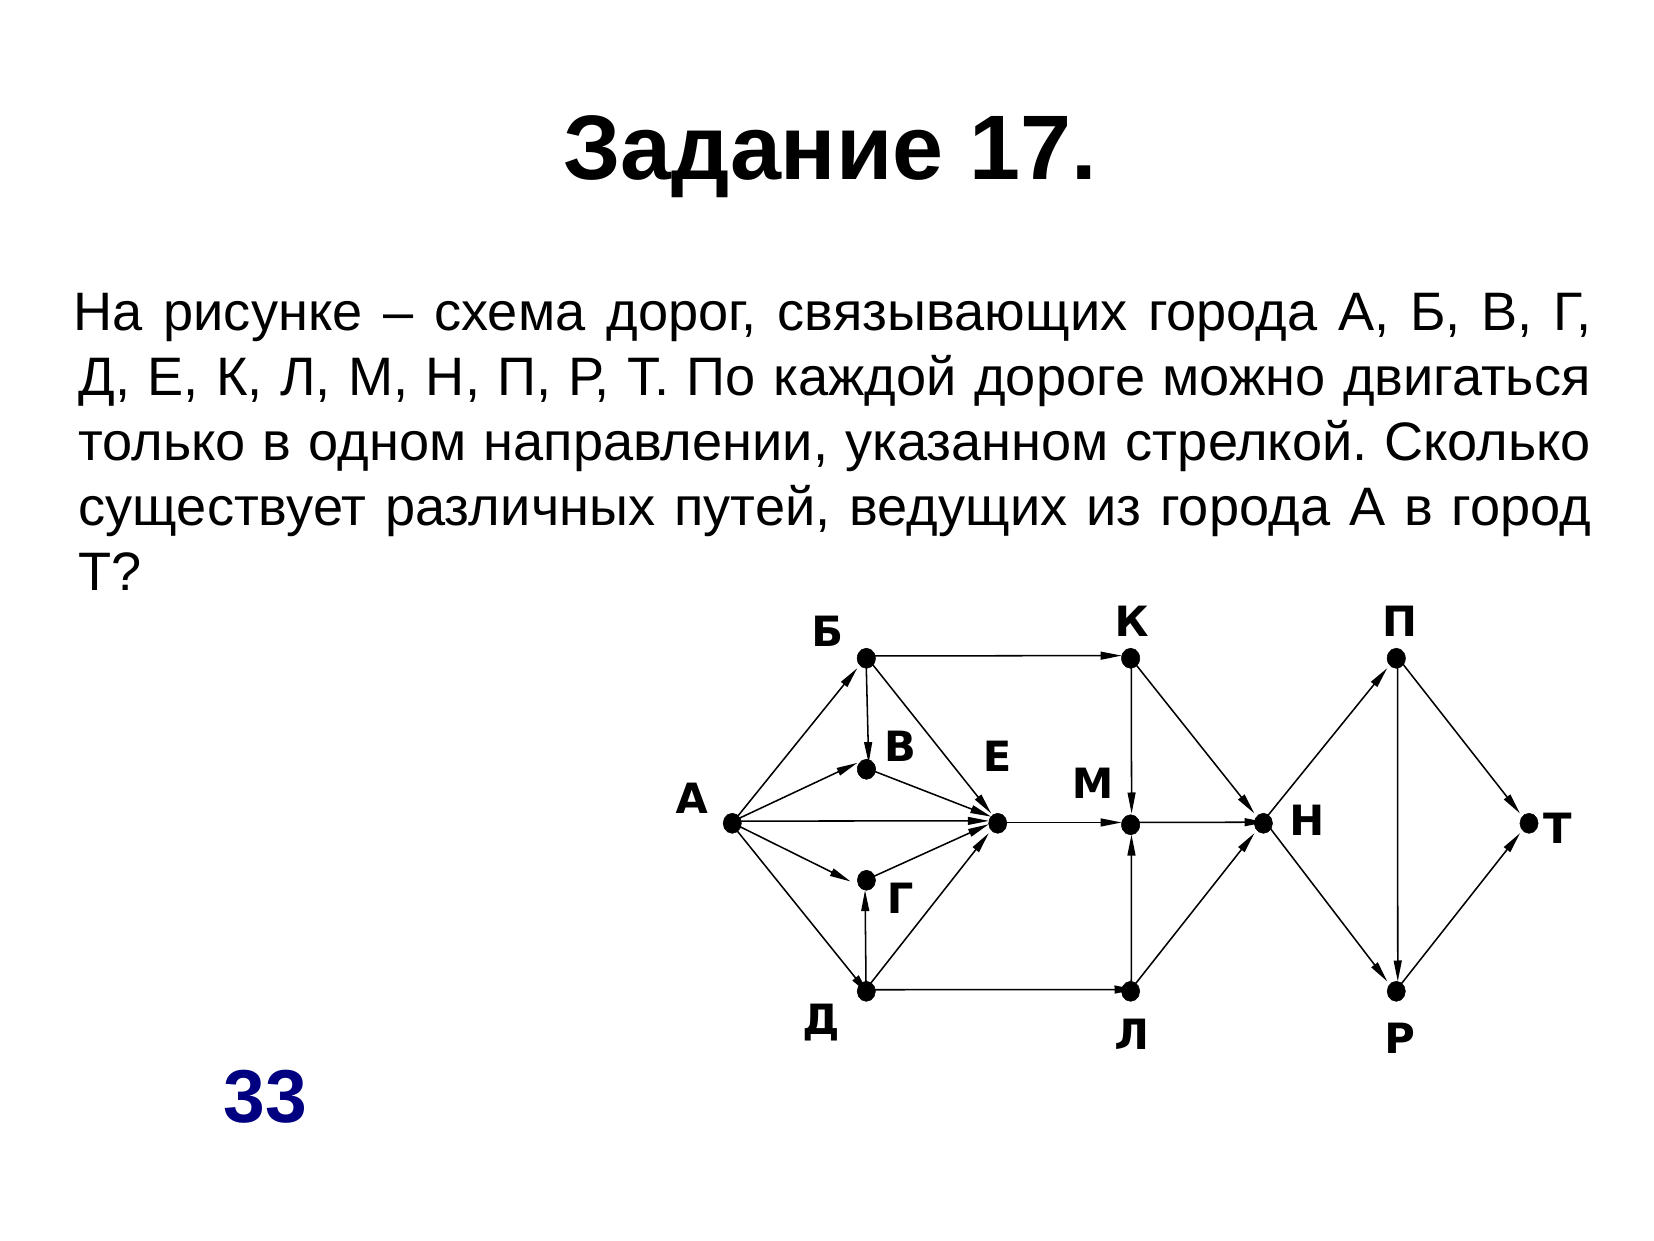

# Задание 17.
На рисунке – схема дорог, связывающих города А, Б, В, Г, Д, Е, К, Л, М, Н, П, Р, Т. По каждой дороге можно двигаться только в одном направлении, указанном стрелкой. Сколько существует различных путей, ведущих из города А в город Т?
 	33
К
П
Б
В
Е
М
А
Н
Т
Г
Д
Л
Р